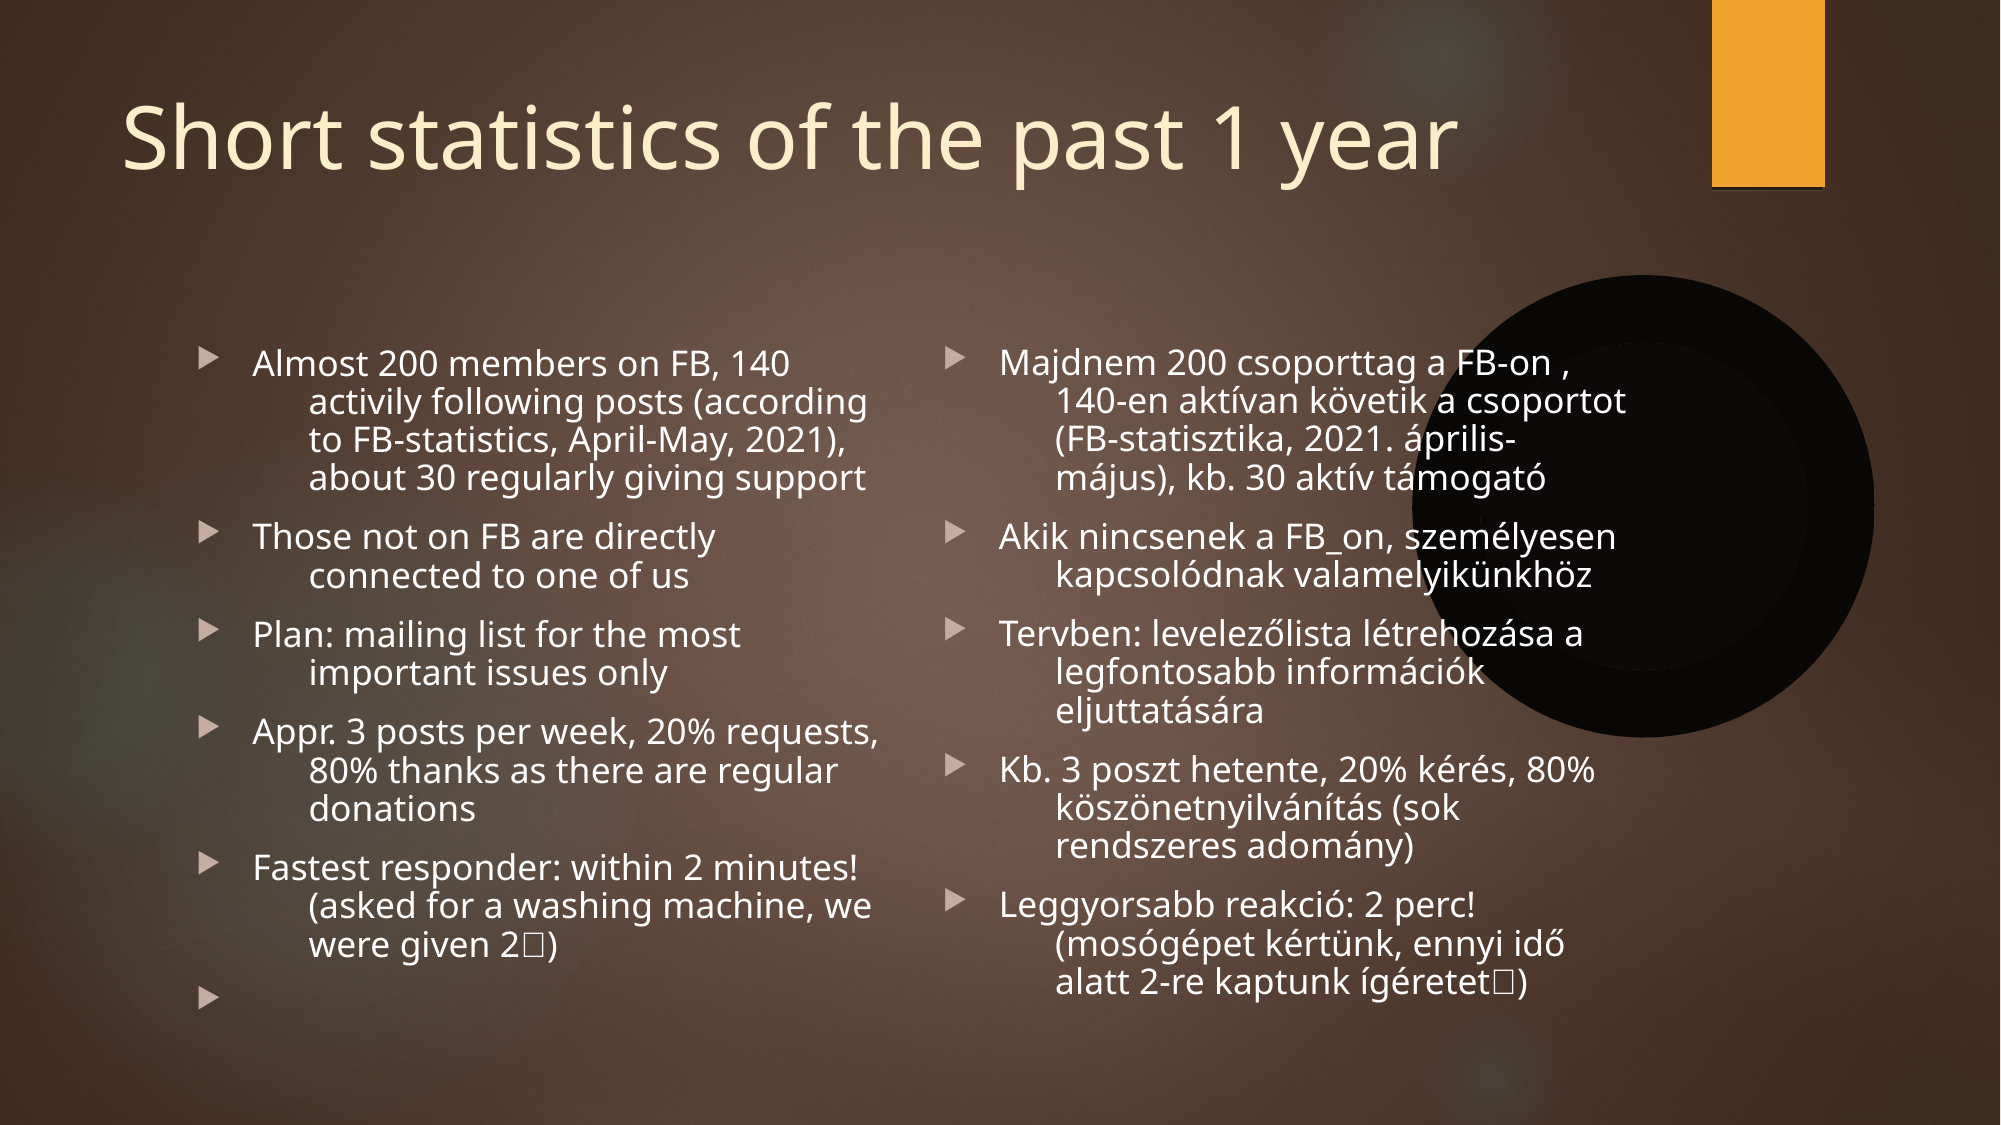

# Short statistics of the past 1 year
Majdnem 200 csoporttag a FB-on , 140-en aktívan követik a csoportot (FB-statisztika, 2021. április-május), kb. 30 aktív támogató
Akik nincsenek a FB_on, személyesen kapcsolódnak valamelyikünkhöz
Tervben: levelezőlista létrehozása a legfontosabb információk eljuttatására
Kb. 3 poszt hetente, 20% kérés, 80% köszönetnyilvánítás (sok rendszeres adomány)
Leggyorsabb reakció: 2 perc! (mosógépet kértünk, ennyi idő alatt 2-re kaptunk ígéretet)
Almost 200 members on FB, 140 activily following posts (according to FB-statistics, April-May, 2021), about 30 regularly giving support
Those not on FB are directly connected to one of us
Plan: mailing list for the most important issues only
Appr. 3 posts per week, 20% requests, 80% thanks as there are regular donations
Fastest responder: within 2 minutes! (asked for a washing machine, we were given 2)